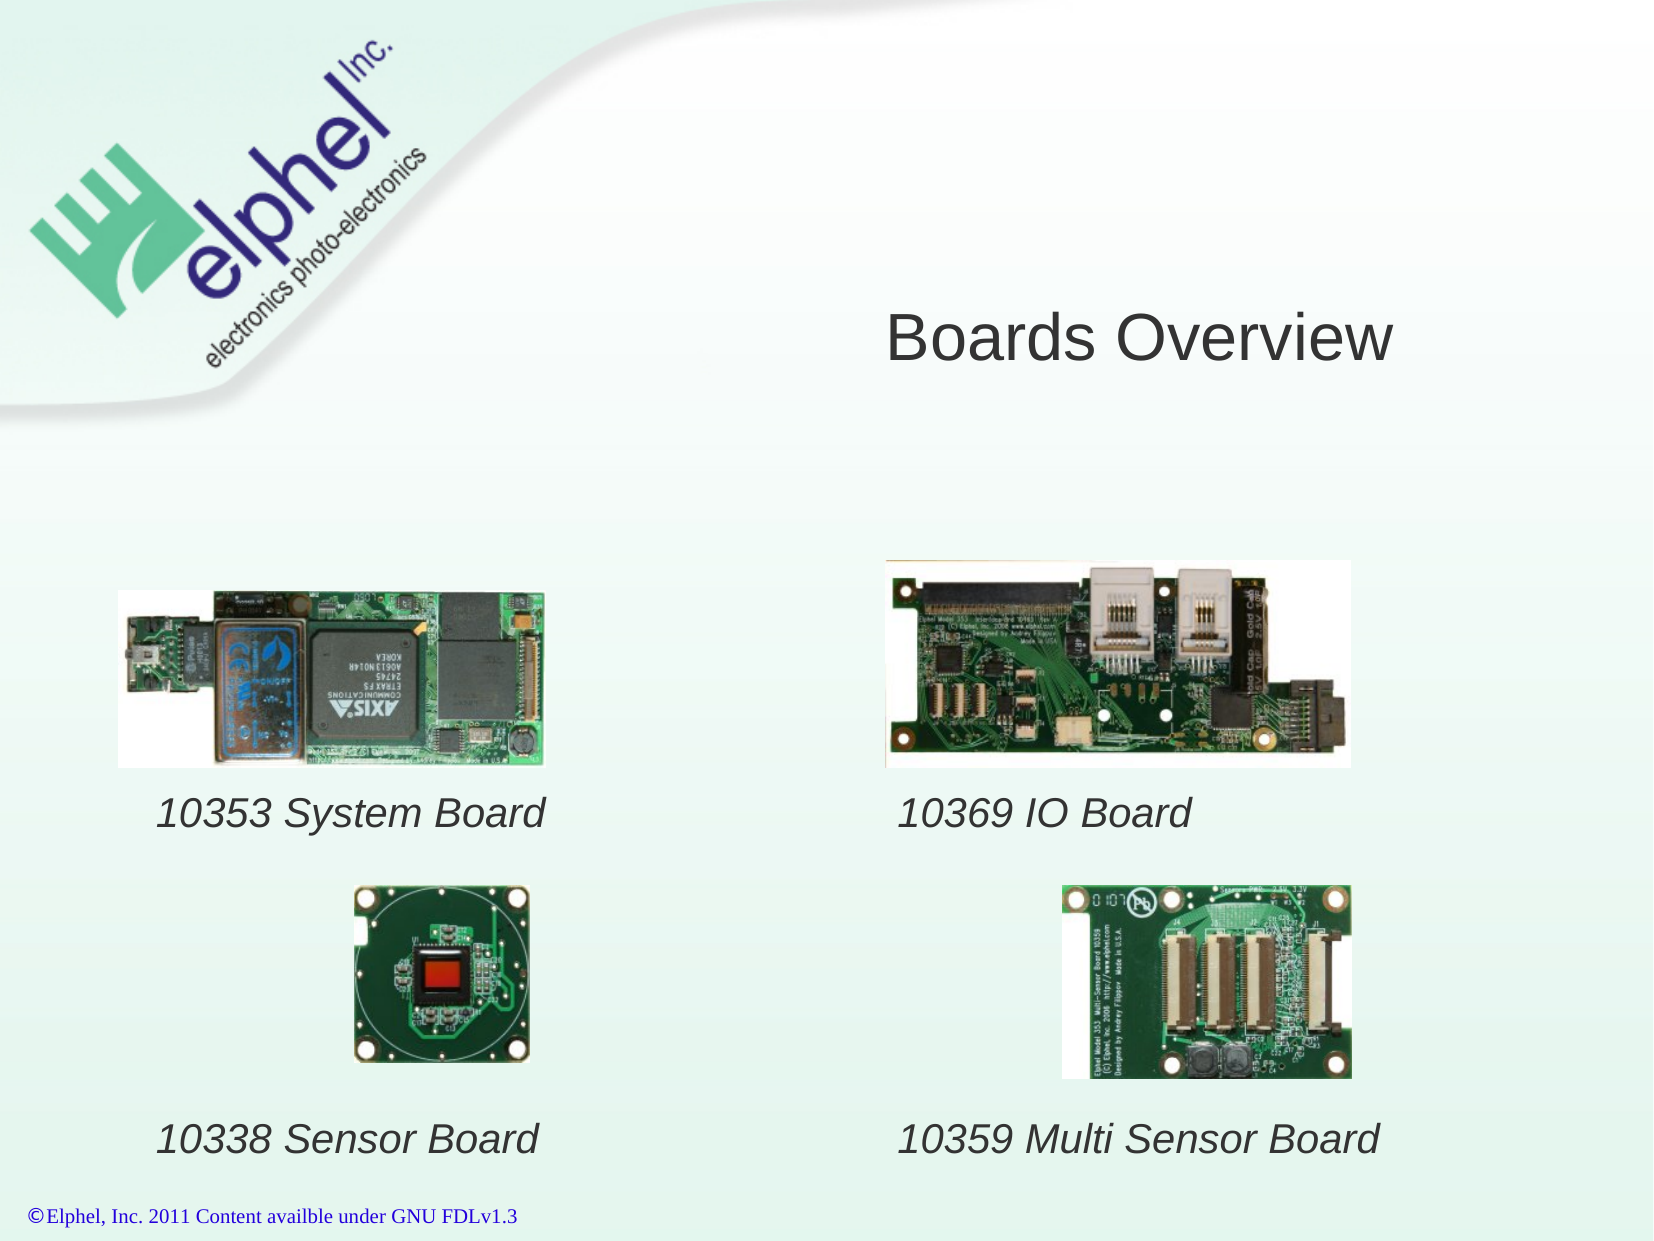

Boards Overview
# 10353 System Board
 10338 Sensor Board
 10369 IO Board
 10359 Multi Sensor Board